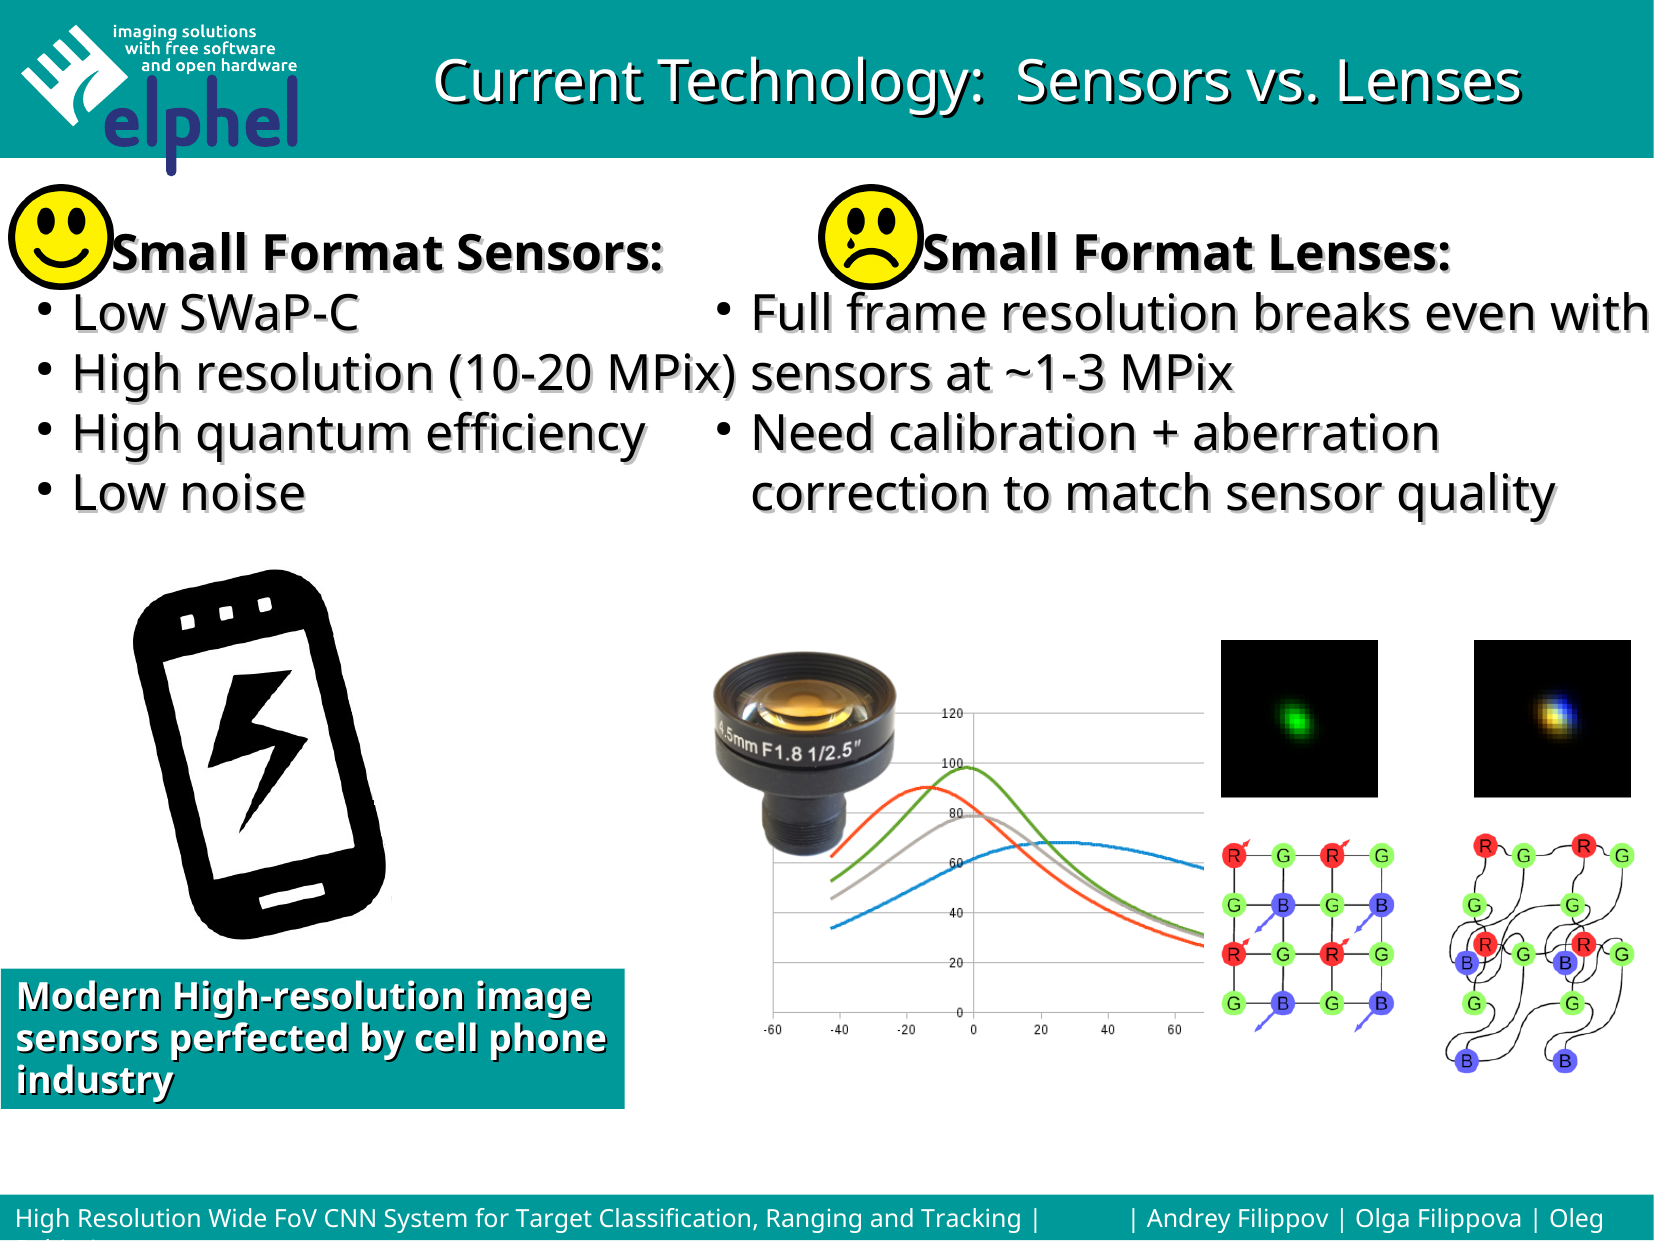

# Current Technology: Sensors vs. Lenses
Small Format Sensors:
Low SWaP-C
High resolution (10-20 MPix)
High quantum efficiency
Low noise
Small Format Lenses:
Full frame resolution breaks even with sensors at ~1-3 MPix
Need calibration + aberration correction to match sensor quality
Modern High-resolution image sensors perfected by cell phone industry